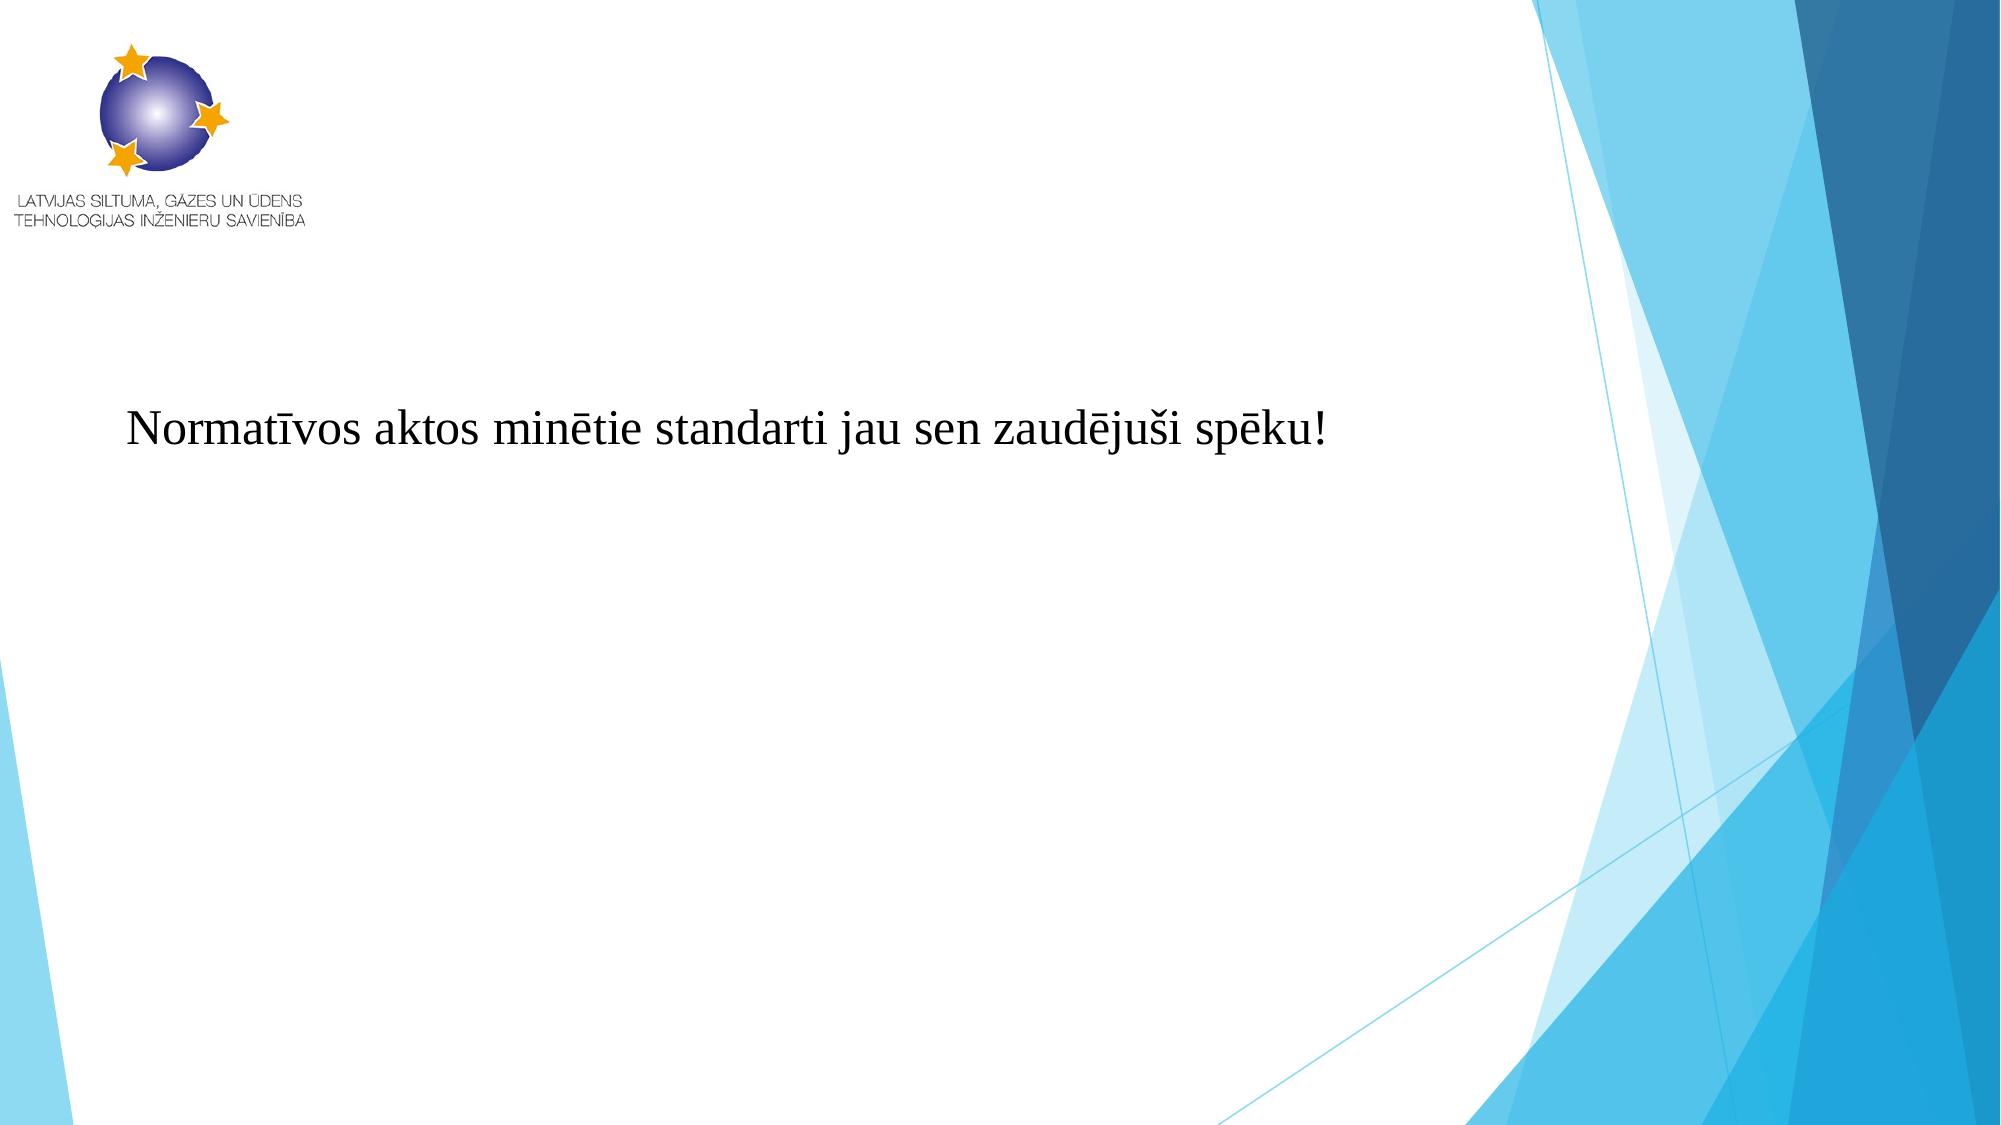

# Normatīvos aktos minētie standarti jau sen zaudējuši spēku!